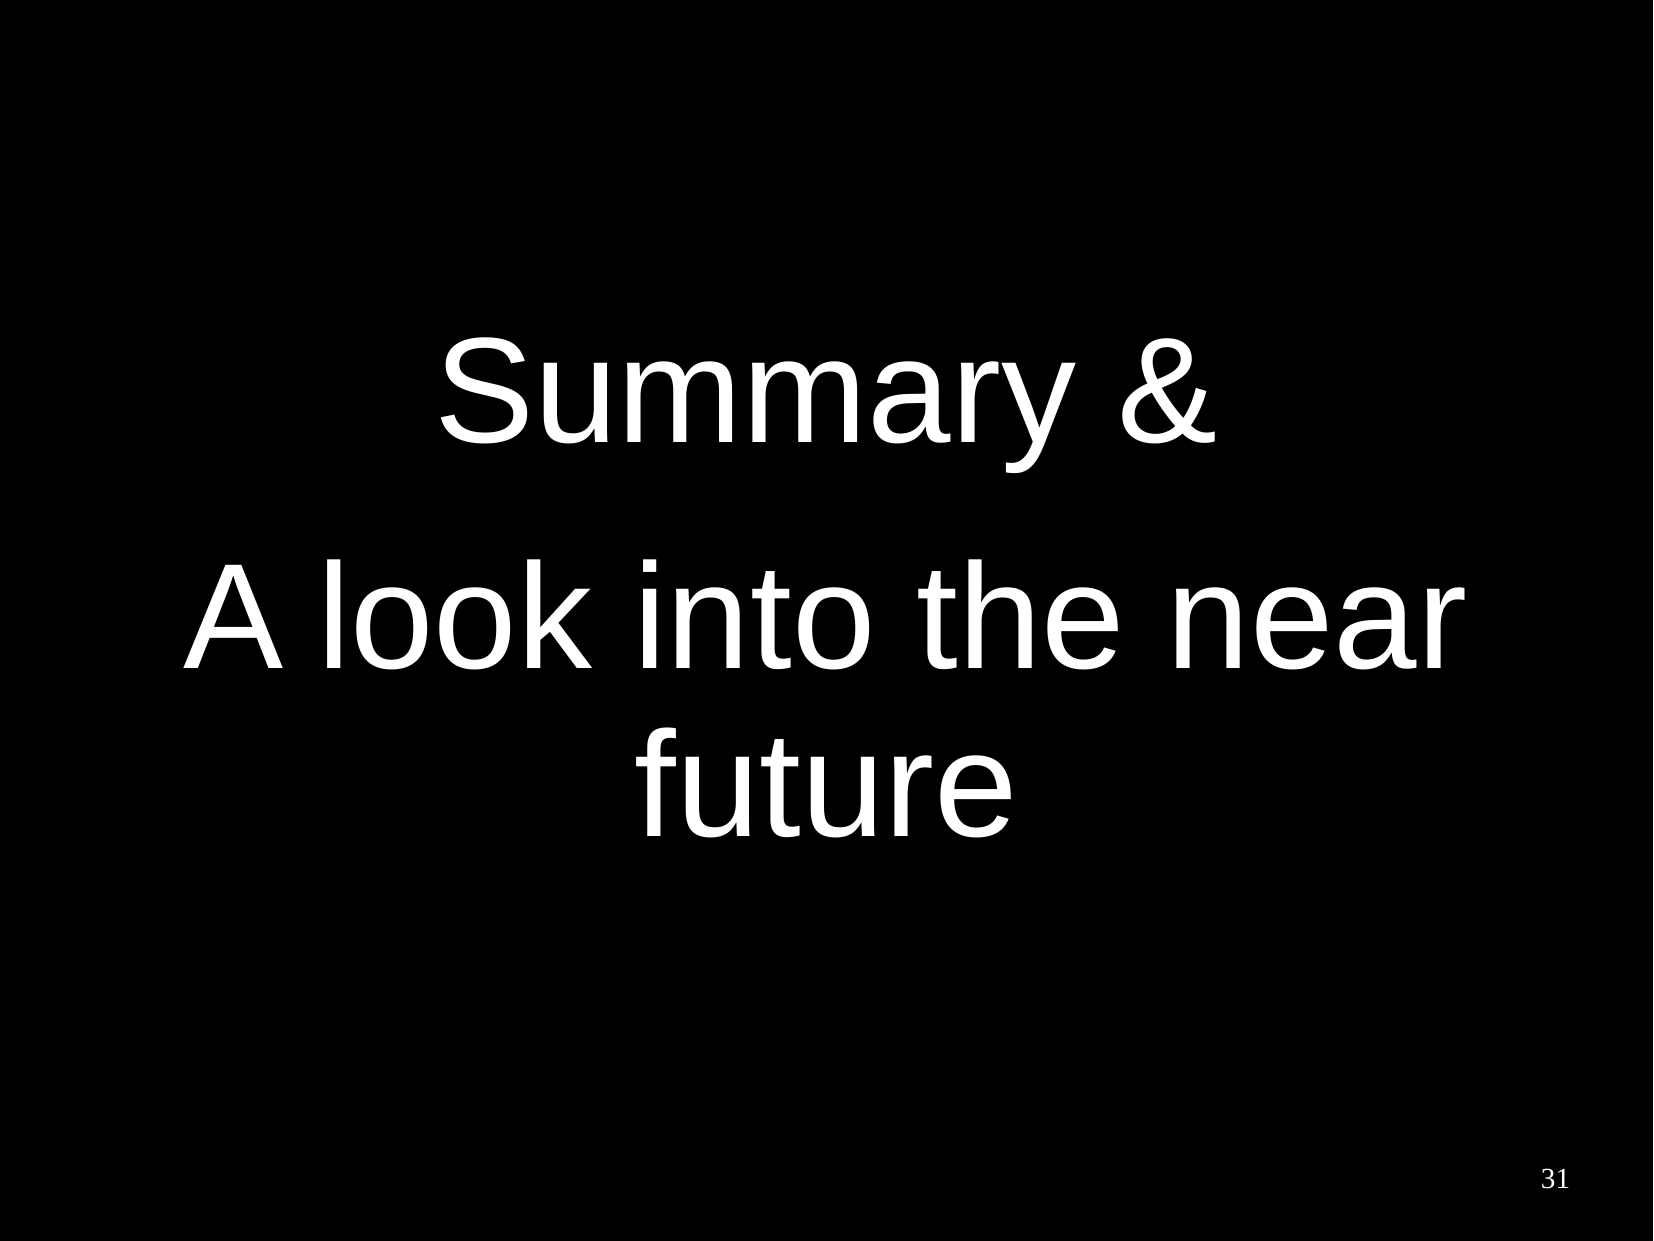

# Summary &
A look into the near future
31